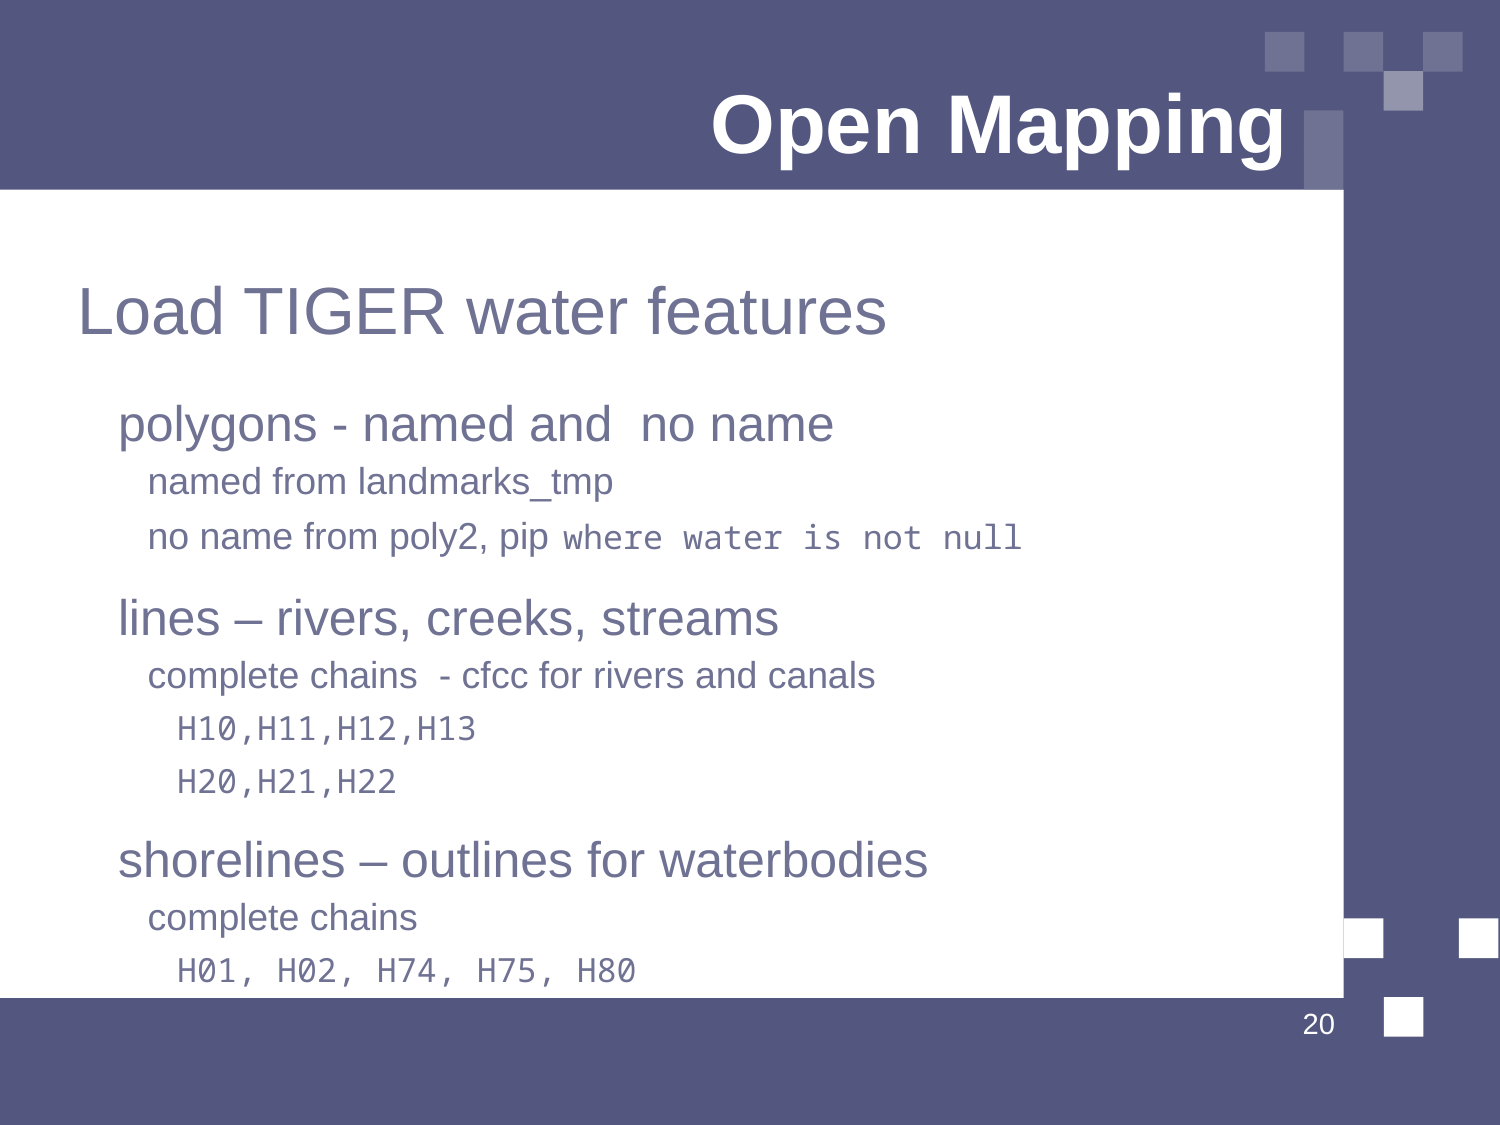

# Open Mapping
 Load TIGER water features
polygons - named and no name
named from landmarks_tmp
no name from poly2, pip where water is not null
lines – rivers, creeks, streams
complete chains - cfcc for rivers and canals
H10,H11,H12,H13
H20,H21,H22
shorelines – outlines for waterbodies
complete chains
H01, H02, H74, H75, H80
20